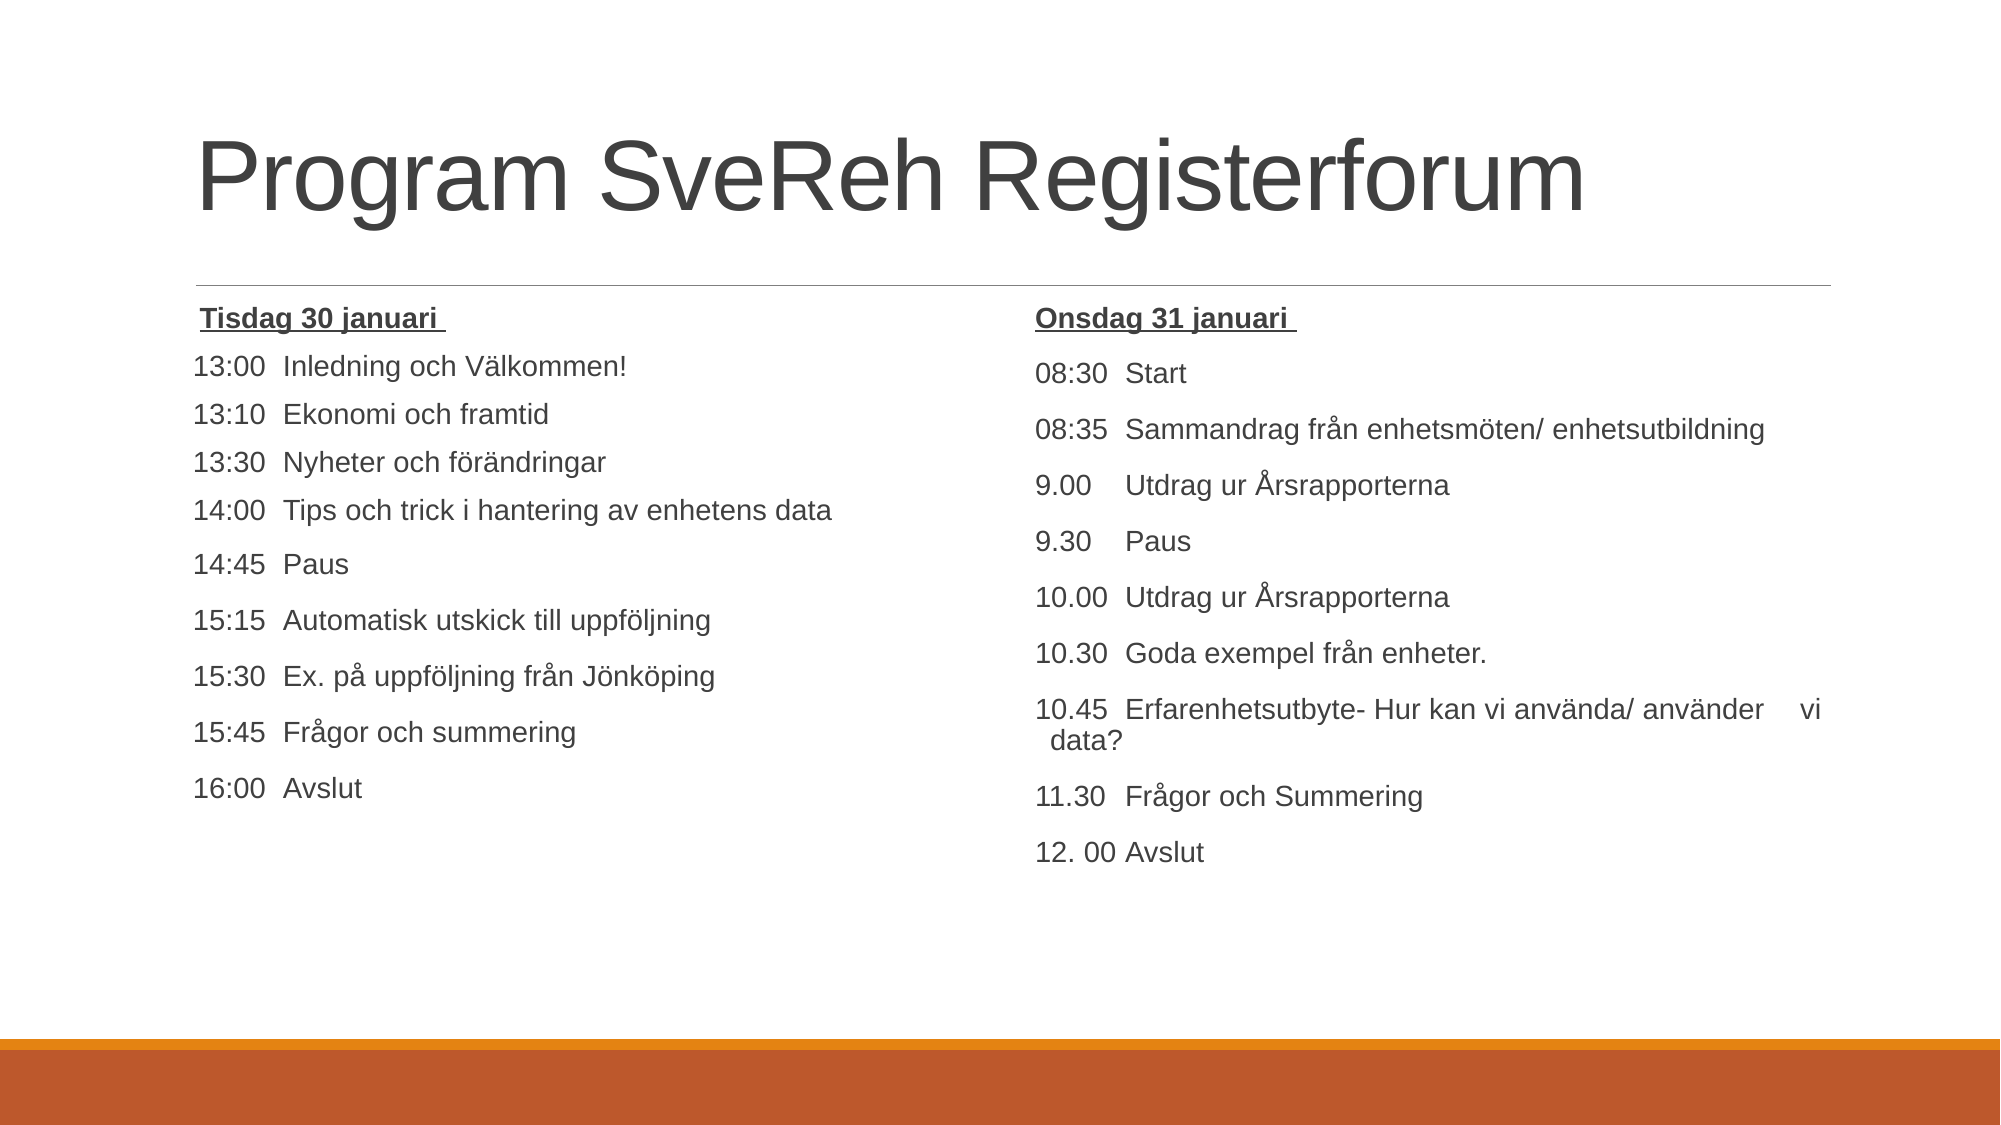

# Program SveReh Registerforum
 Tisdag 30 januari
13:00 	Inledning och Välkommen!
13:10	Ekonomi och framtid
13:30	Nyheter och förändringar
14:00 	Tips och trick i hantering av enhetens data
14:45 	Paus
15:15 	Automatisk utskick till uppföljning
15:30 	Ex. på uppföljning från Jönköping
15:45 	Frågor och summering
16:00 	Avslut
Onsdag 31 januari
08:30 	Start
08:35	Sammandrag från enhetsmöten/ enhetsutbildning
9.00	Utdrag ur Årsrapporterna
9.30 	Paus
10.00 	Utdrag ur Årsrapporterna
10.30 	Goda exempel från enheter.
10.45	Erfarenhetsutbyte- Hur kan vi använda/ använder 	vi data?
11.30	Frågor och Summering
12. 00 	Avslut